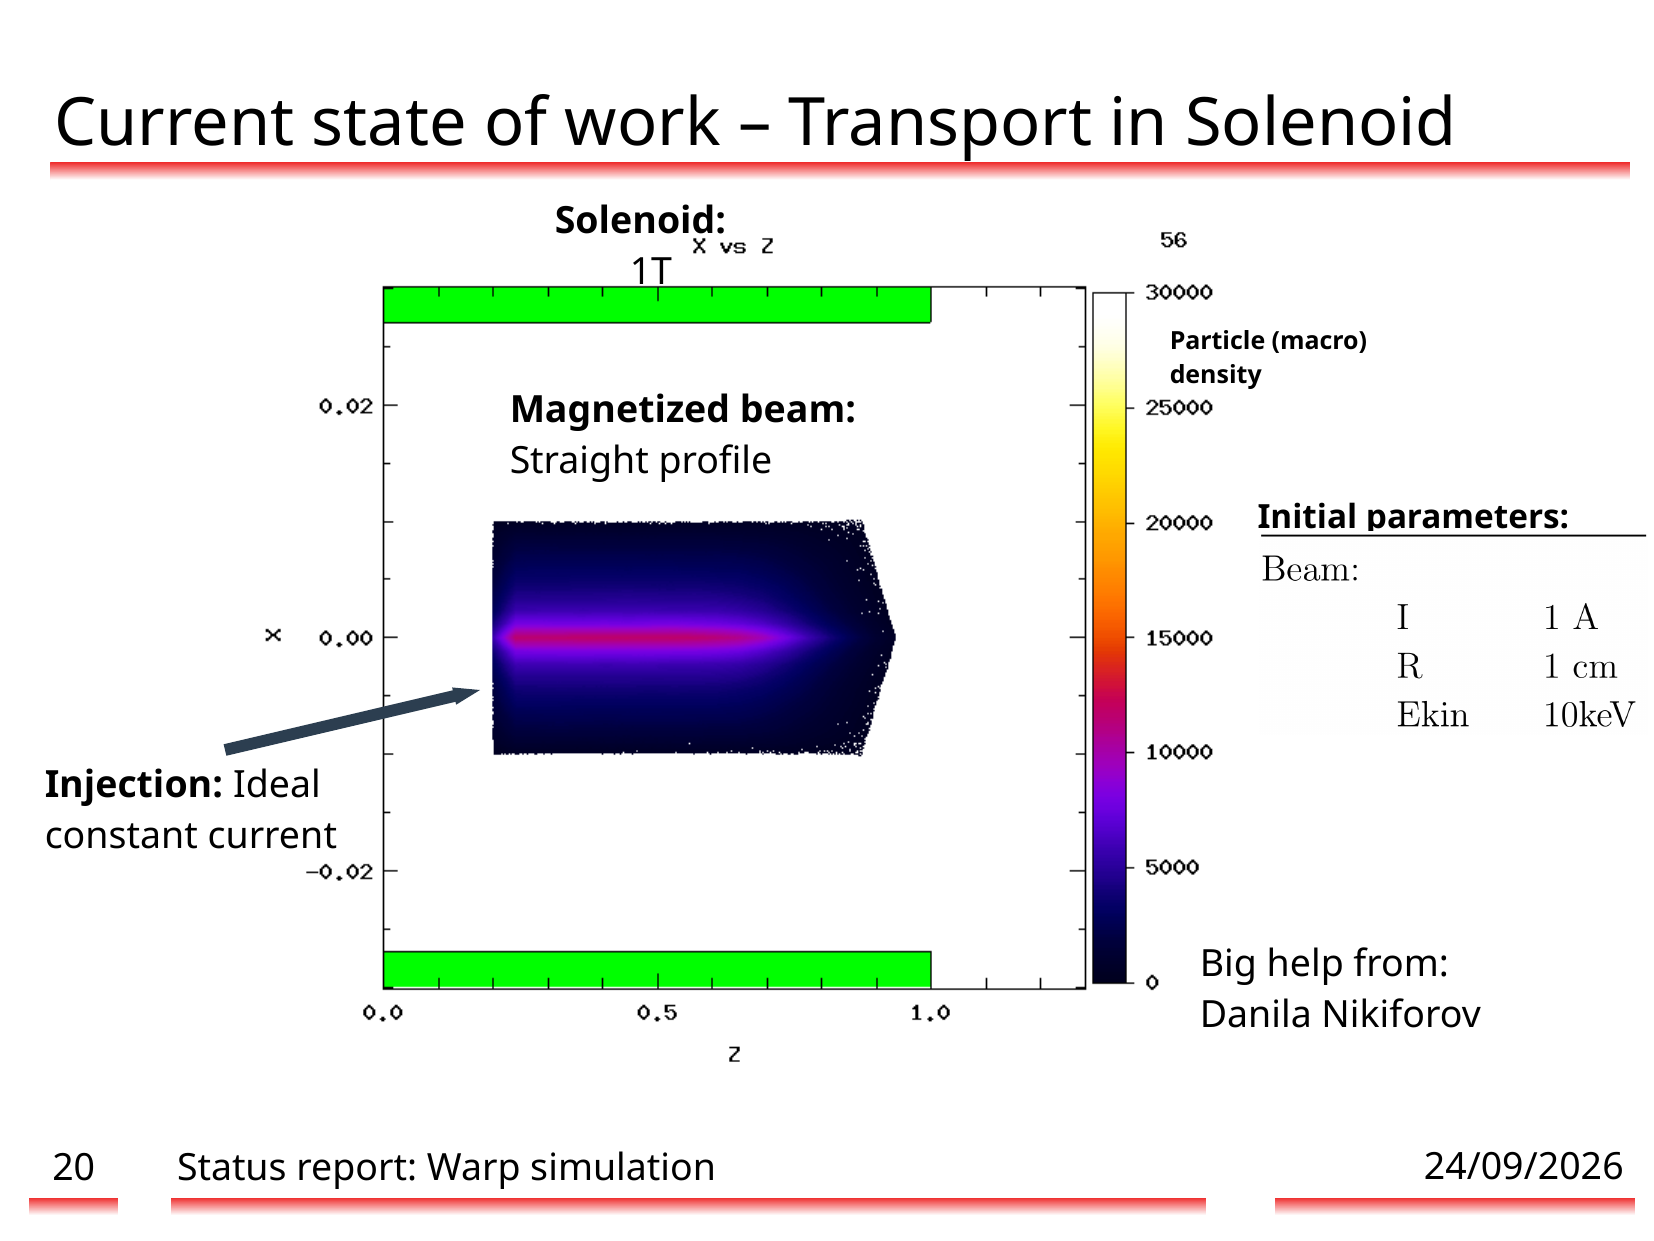

# Current state of work – Transport in Solenoid
	Solenoid:
		1T
Particle (macro)
density
Magnetized beam:
Straight profile
Initial parameters:
Injection: Ideal constant current
Big help from:
Danila Nikiforov
20
Status report: Warp simulation